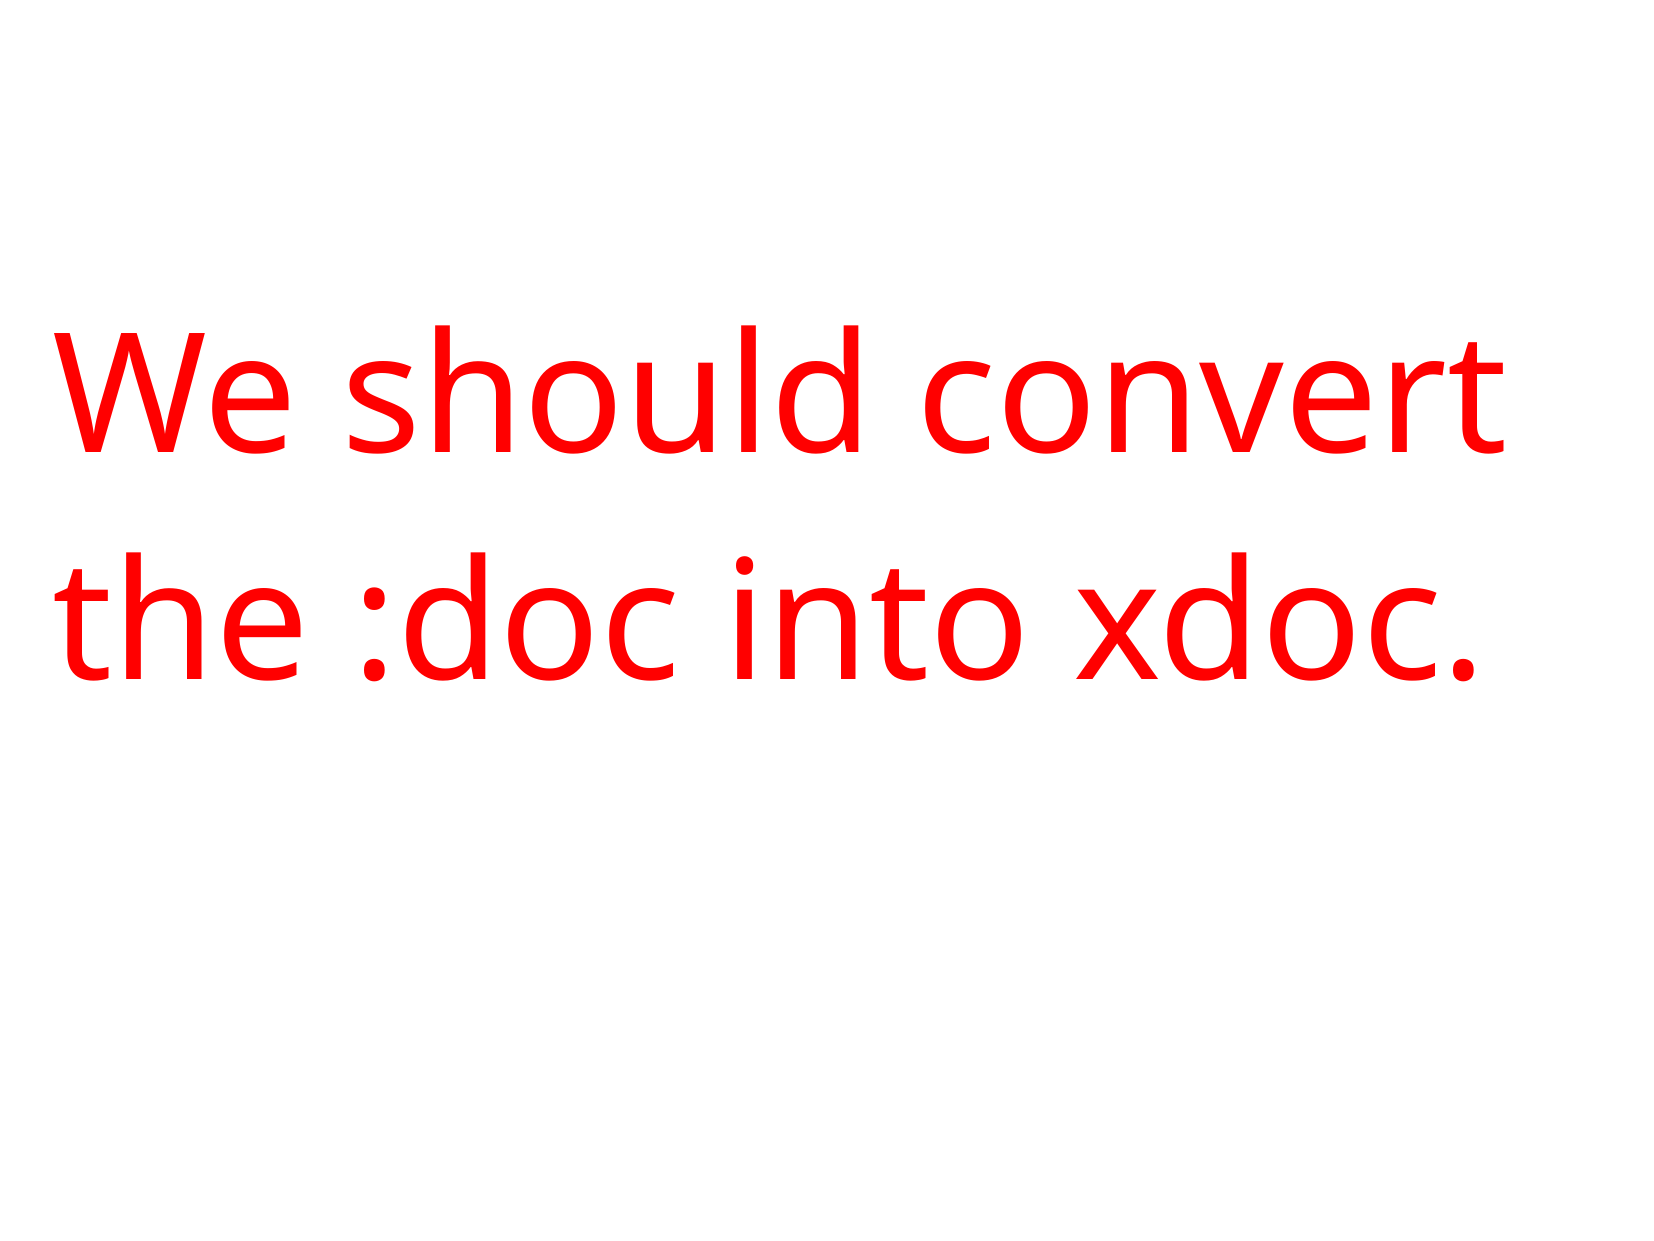

We should convert
the :doc into xdoc.